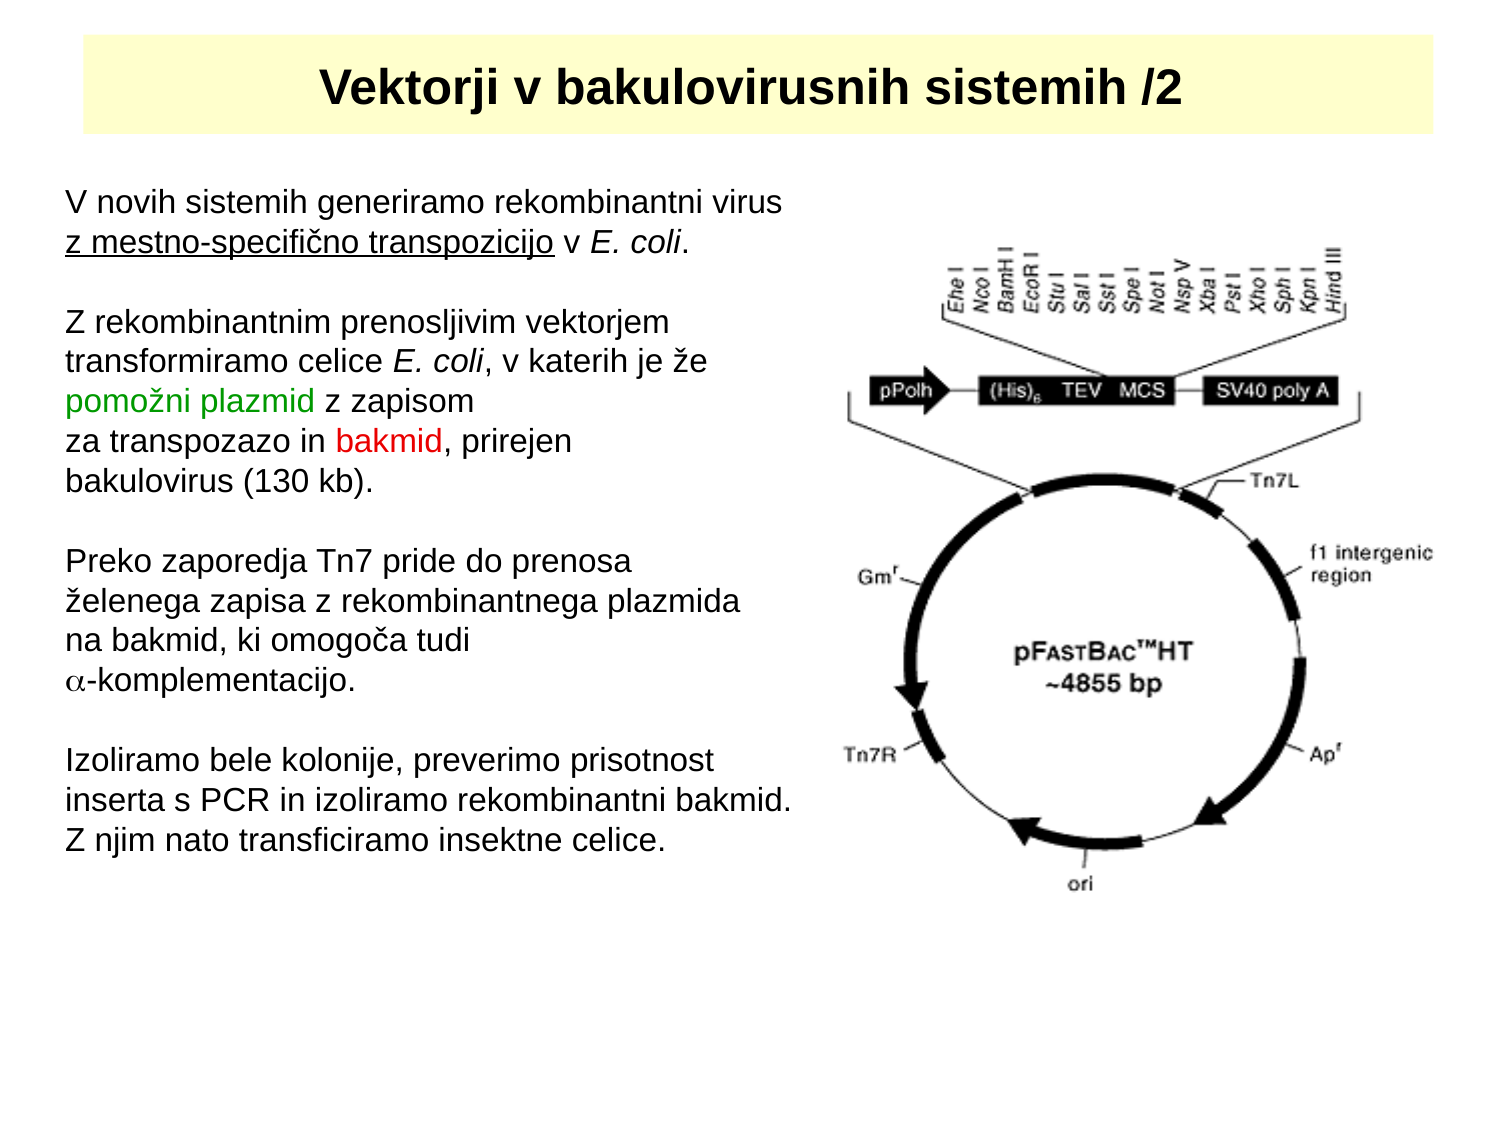

# Vektorji v bakulovirusnih sistemih /2
V novih sistemih generiramo rekombinantni virus
z mestno-specifično transpozicijo v E. coli.
Z rekombinantnim prenosljivim vektorjem
transformiramo celice E. coli, v katerih je že
pomožni plazmid z zapisom
za transpozazo in bakmid, prirejen
bakulovirus (130 kb).
Preko zaporedja Tn7 pride do prenosa
želenega zapisa z rekombinantnega plazmida
na bakmid, ki omogoča tudi
a-komplementacijo.
Izoliramo bele kolonije, preverimo prisotnost
inserta s PCR in izoliramo rekombinantni bakmid.
Z njim nato transficiramo insektne celice.